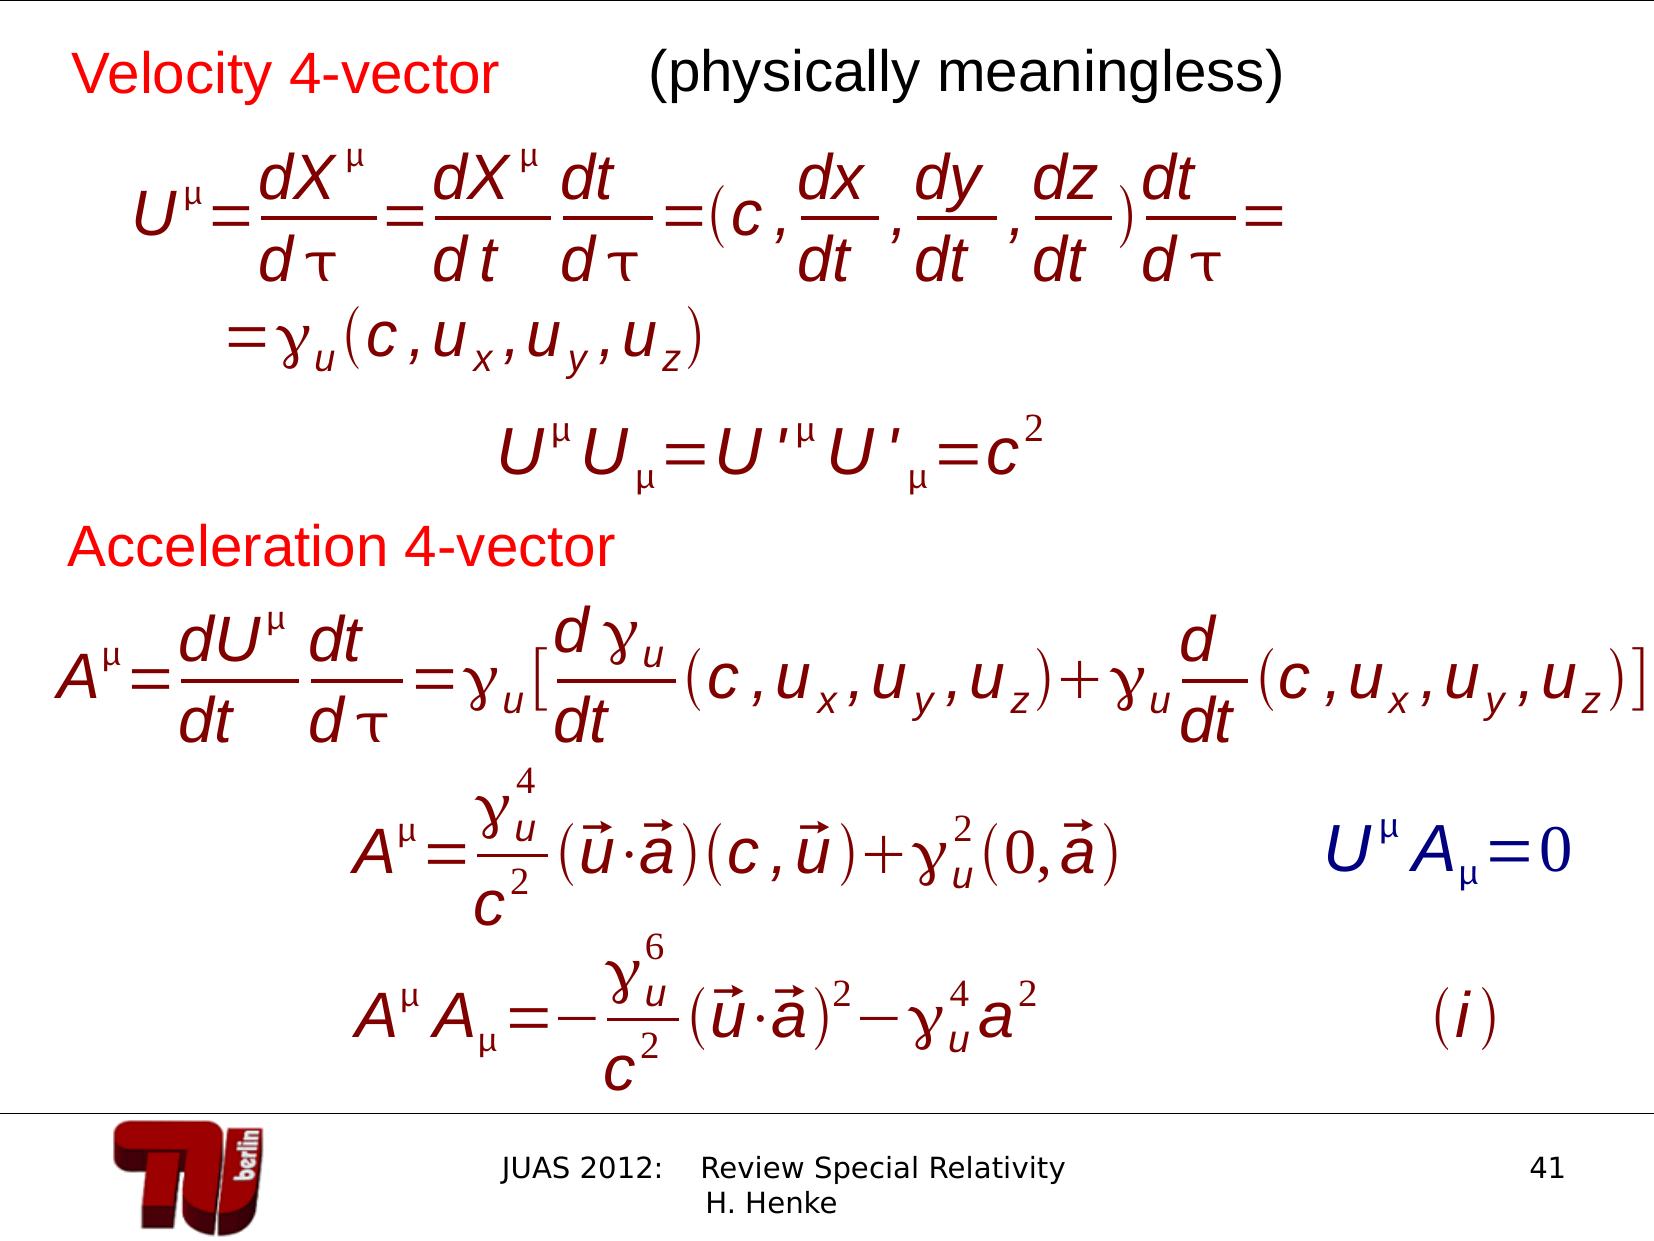

(physically meaningless)
Velocity 4-vector
Acceleration 4-vector
41